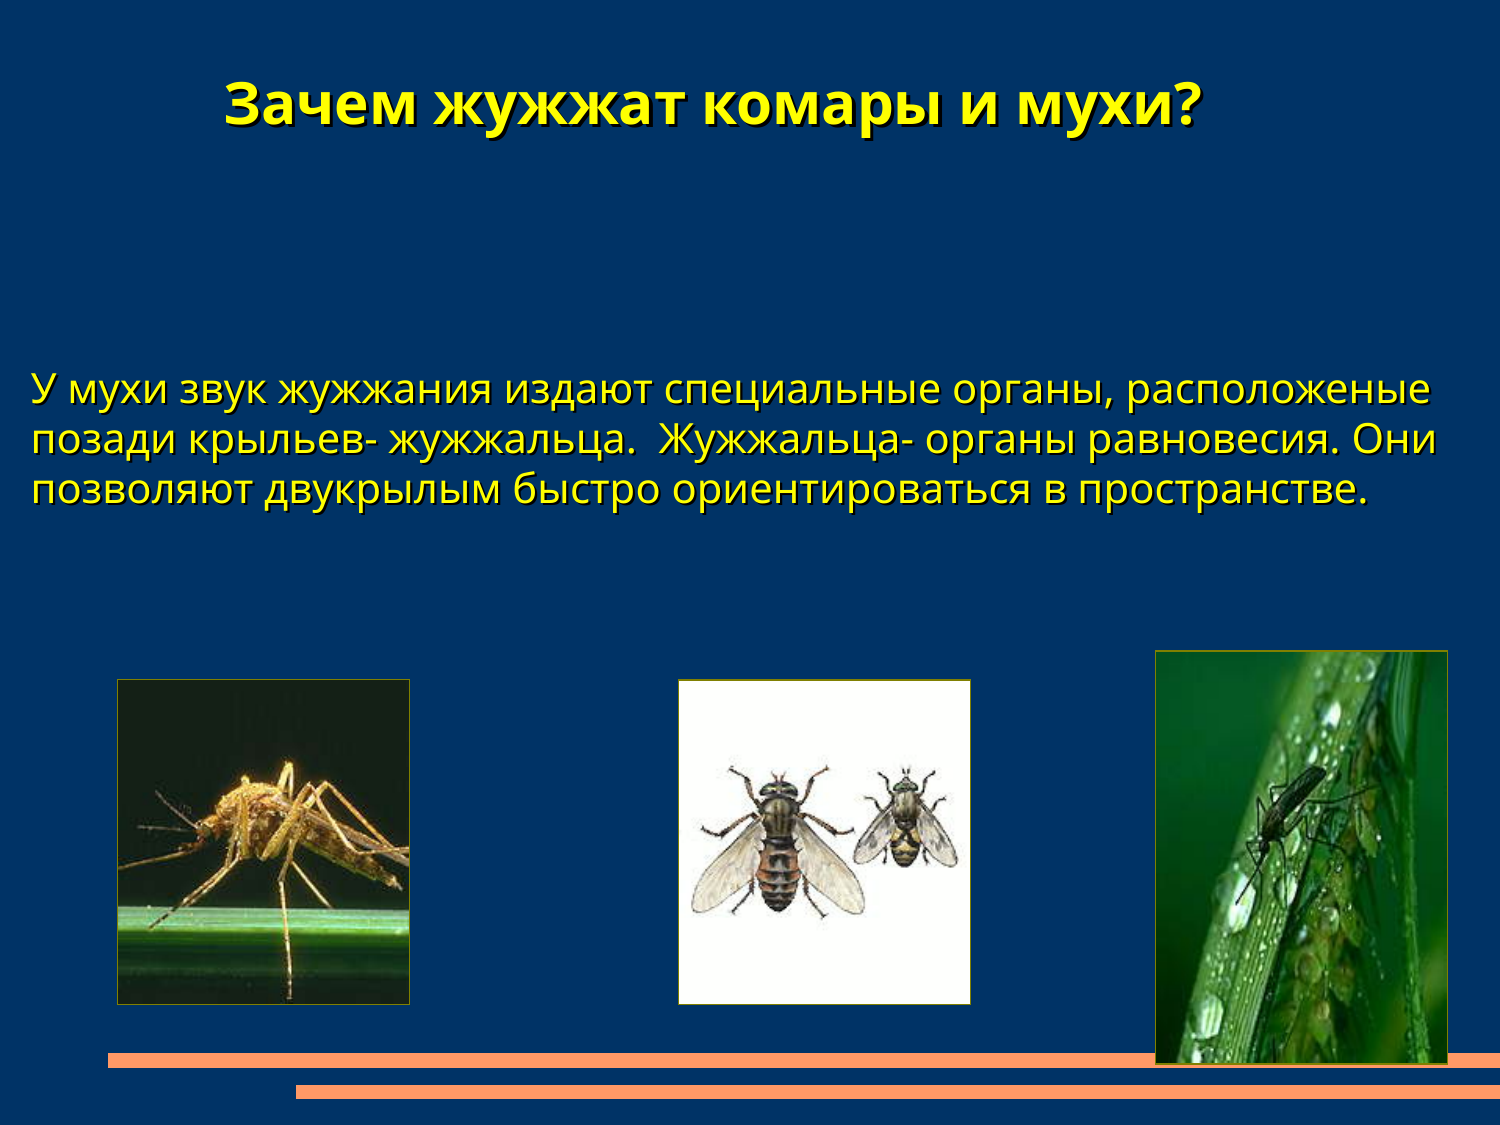

Зачем жужжат комары и мухи?
У мухи звук жужжания издают специальные органы, расположеные позади крыльев- жужжальца. Жужжальца- органы равновесия. Они позволяют двукрылым быстро ориентироваться в пространстве.